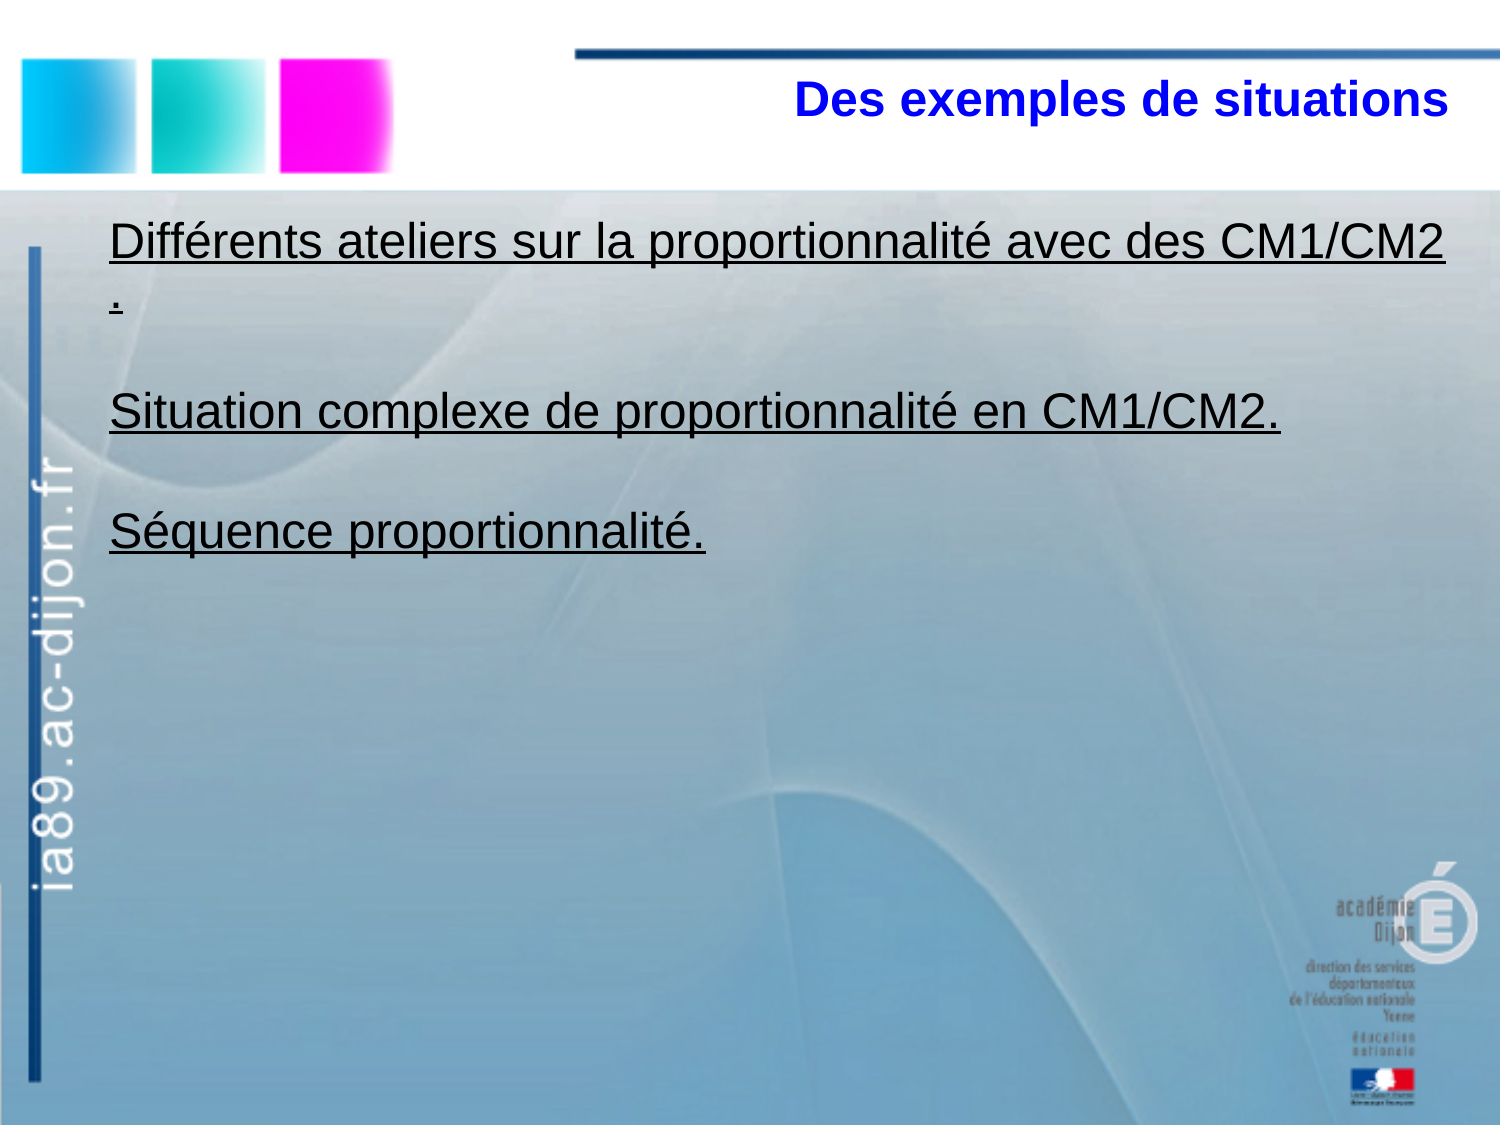

Des exemples de situations
Différents ateliers sur la proportionnalité avec des CM1/CM2.
Situation complexe de proportionnalité en CM1/CM2.
Séquence proportionnalité.